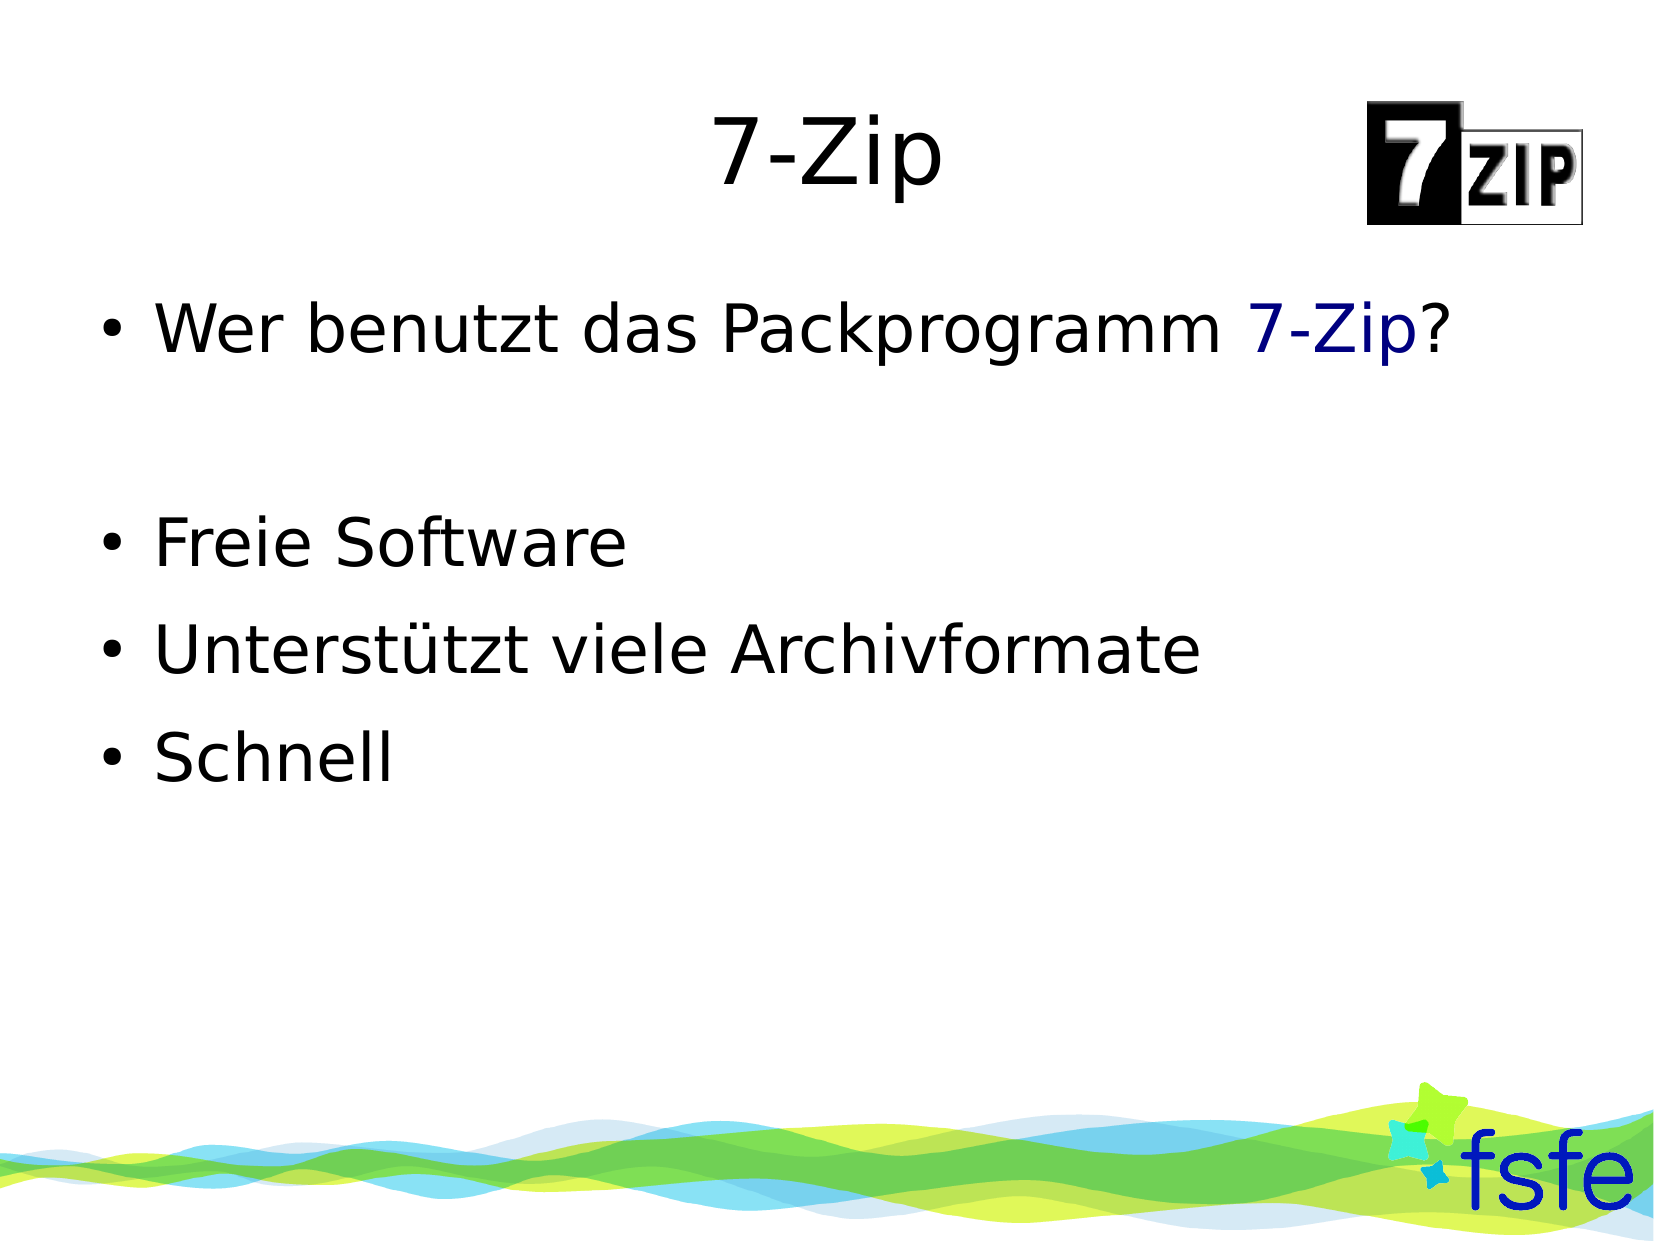

# 7-Zip
Wer benutzt das Packprogramm 7-Zip?
Freie Software
Unterstützt viele Archivformate
Schnell